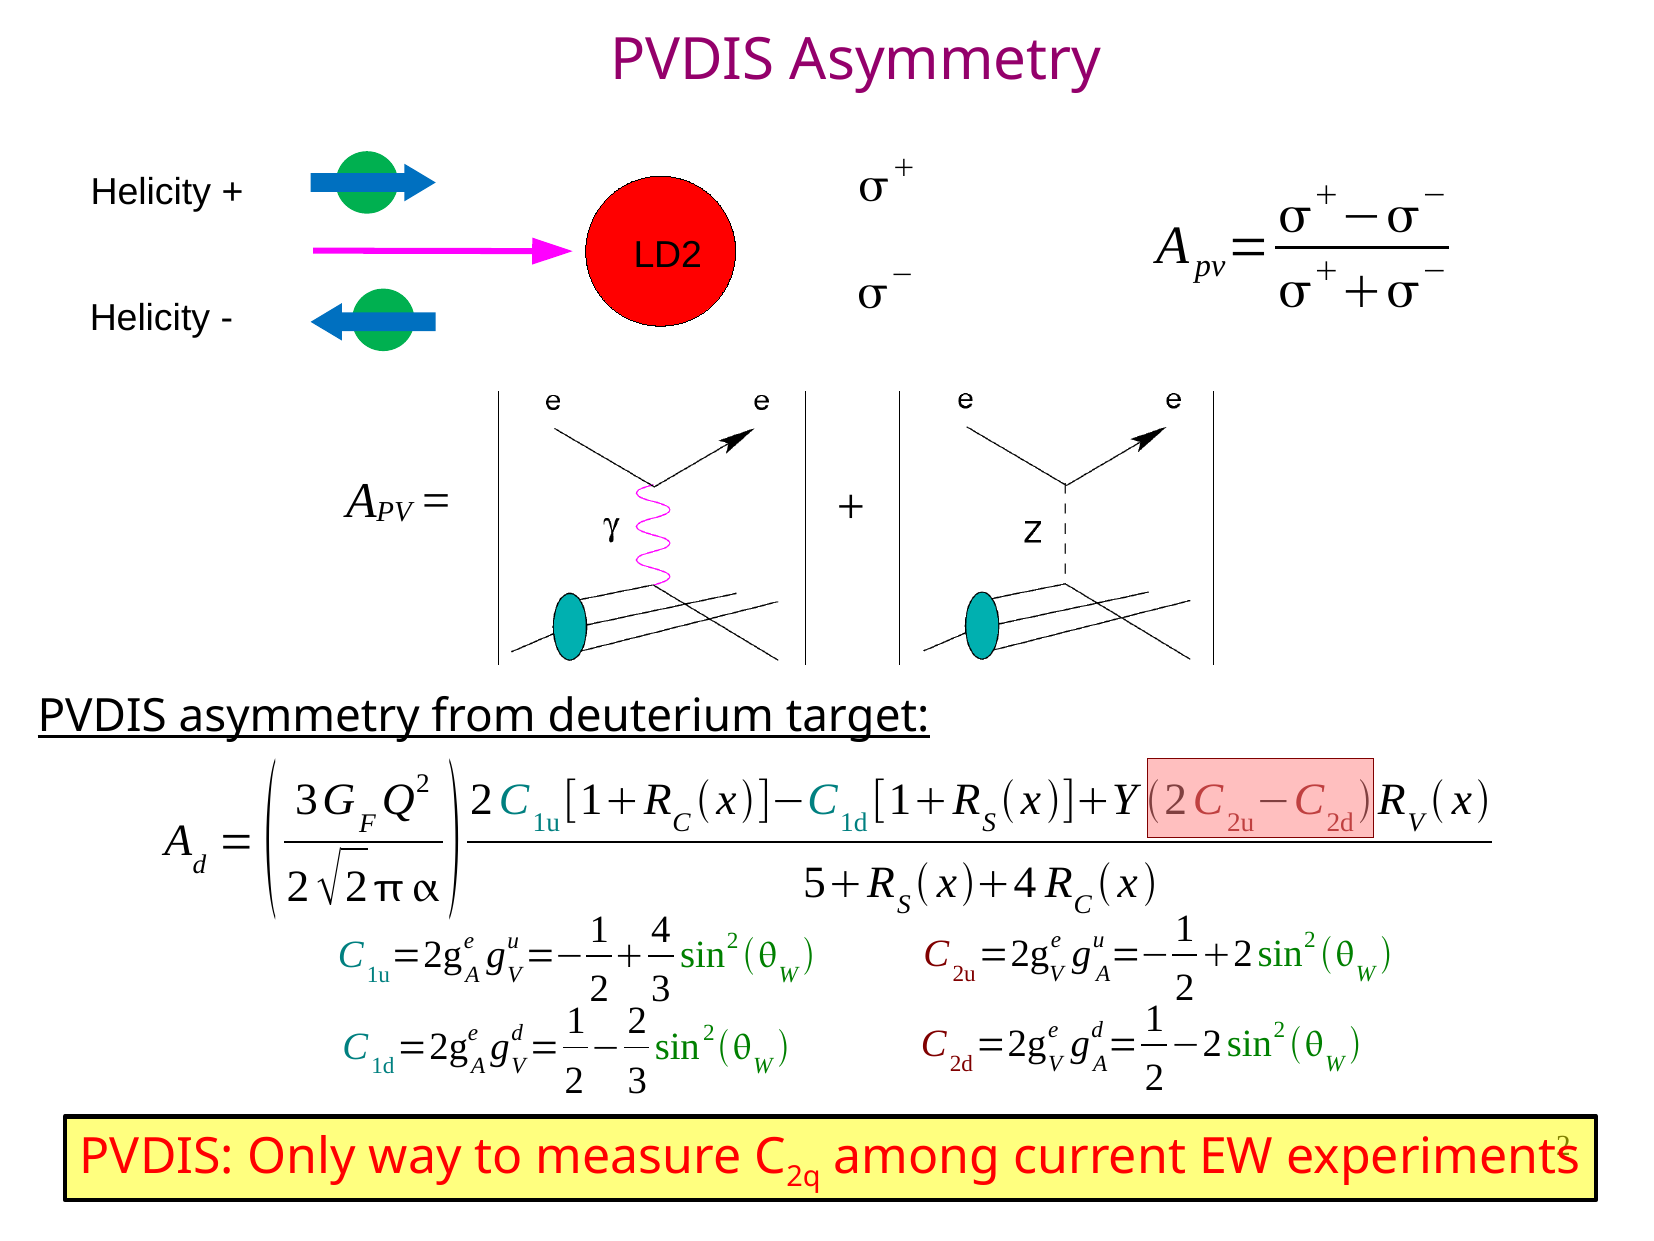

PVDIS Asymmetry
Helicity +
LD2
Helicity -
APV =
+
# PVDIS asymmetry from deuterium target:
PVDIS: Only way to measure C2q among current EW experiments
2